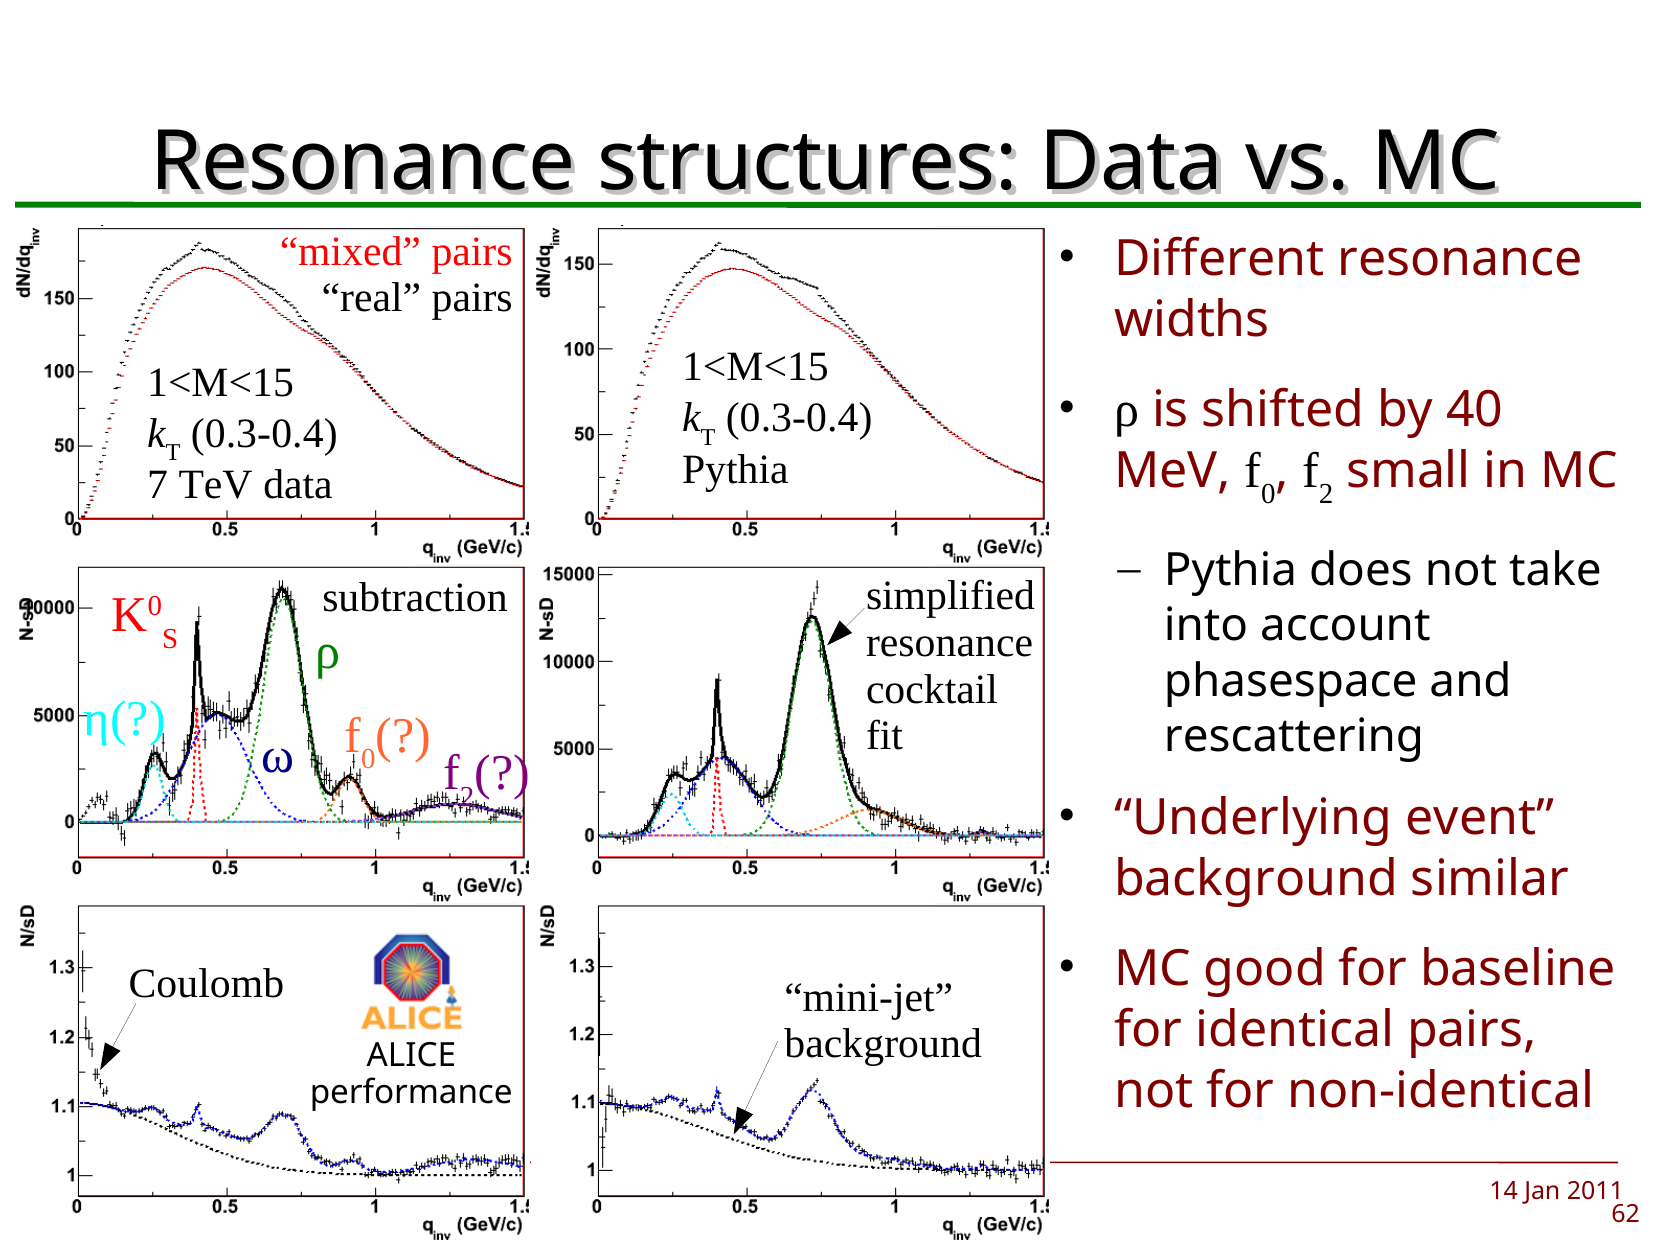

# Resonance structures: Data vs. MC
“mixed” pairs
“real” pairs
Different resonance widths
ρ is shifted by 40 MeV, f0, f2 small in MC
Pythia does not take into account phasespace and rescattering
“Underlying event” background similar
MC good for baseline for identical pairs, not for non-identical
1<M<15
kT (0.3-0.4)
Pythia
1<M<15
kT (0.3-0.4)
7 TeV data
simplified
resonance
cocktail
fit
subtraction
K0S
ρ
η(?)
f0(?)
ω
f2(?)
Coulomb
“mini-jet”
background
ratio
ALICE
performance